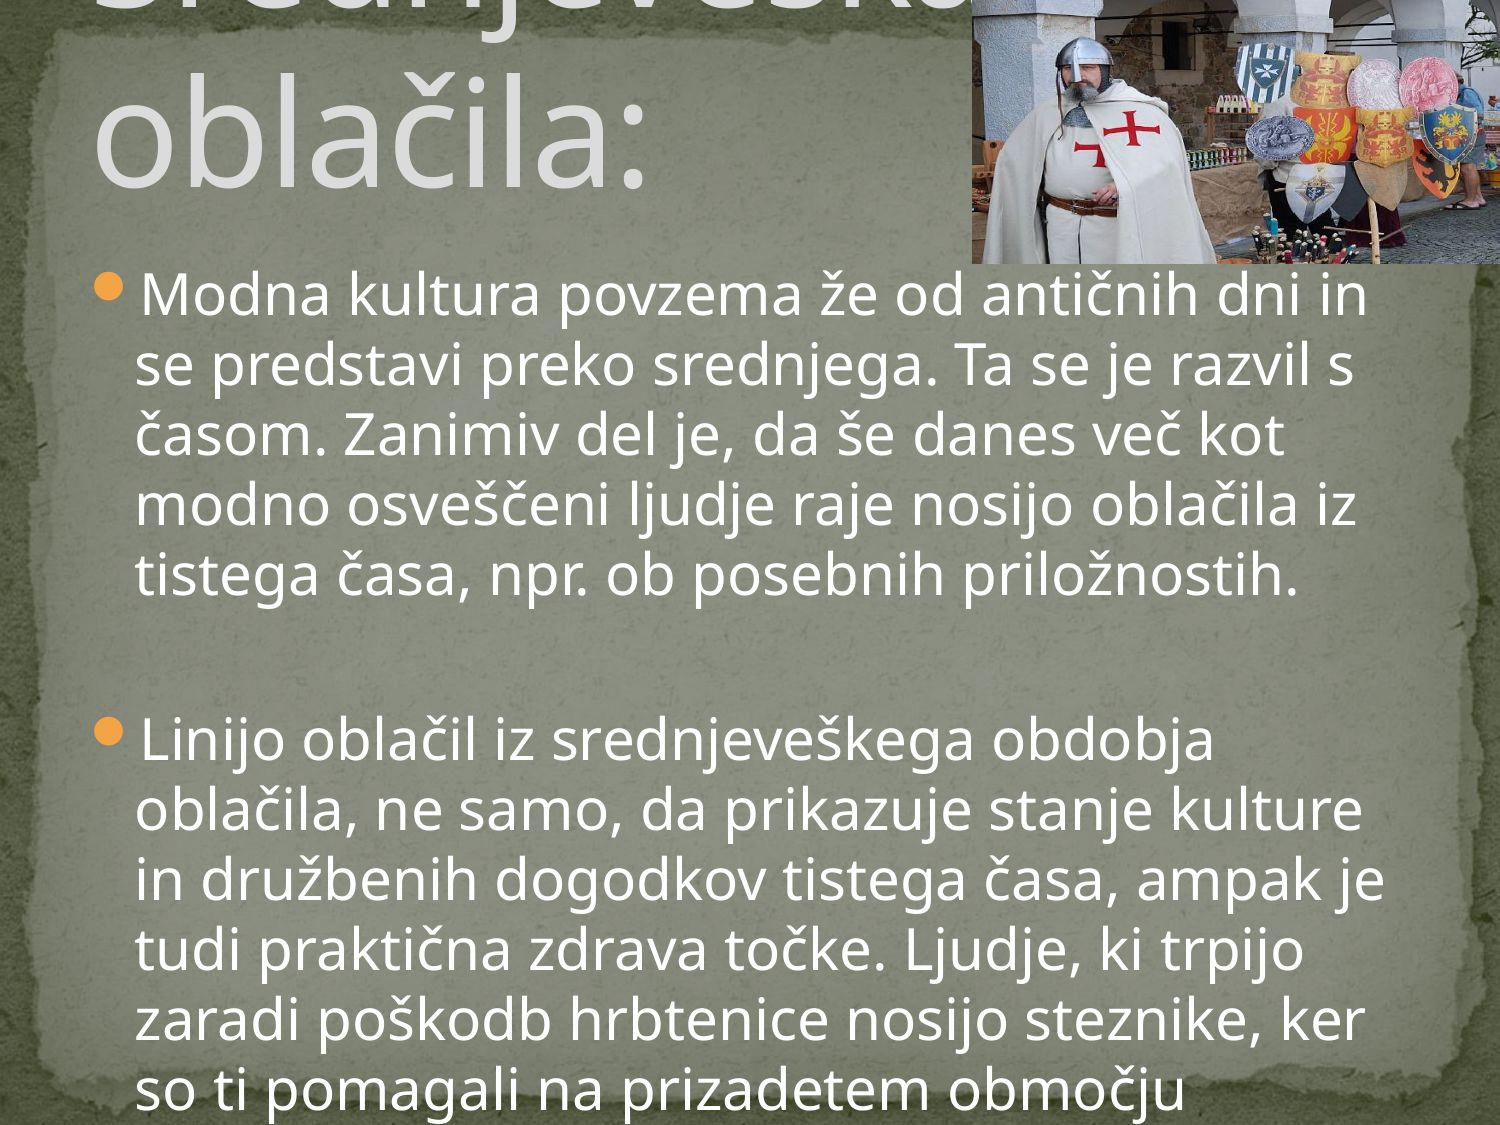

Srednjeveška oblačila:
# Modna kultura povzema že od antičnih dni in se predstavi preko srednjega. Ta se je razvil s časom. Zanimiv del je, da še danes več kot modno osveščeni ljudje raje nosijo oblačila iz tistega časa, npr. ob posebnih priložnostih.
Linijo oblačil iz srednjeveškega obdobja oblačila, ne samo, da prikazuje stanje kulture in družbenih dogodkov tistega časa, ampak je tudi praktična zdrava točke. Ljudje, ki trpijo zaradi poškodb hrbtenice nosijo steznike, ker so ti pomagali na prizadetem območju ( tesno).
Stezniki so ravna in toga oblačila iz toge plasti platna, poudarjena je z lesenimi kosi, ki so vstavljeni v obleko.